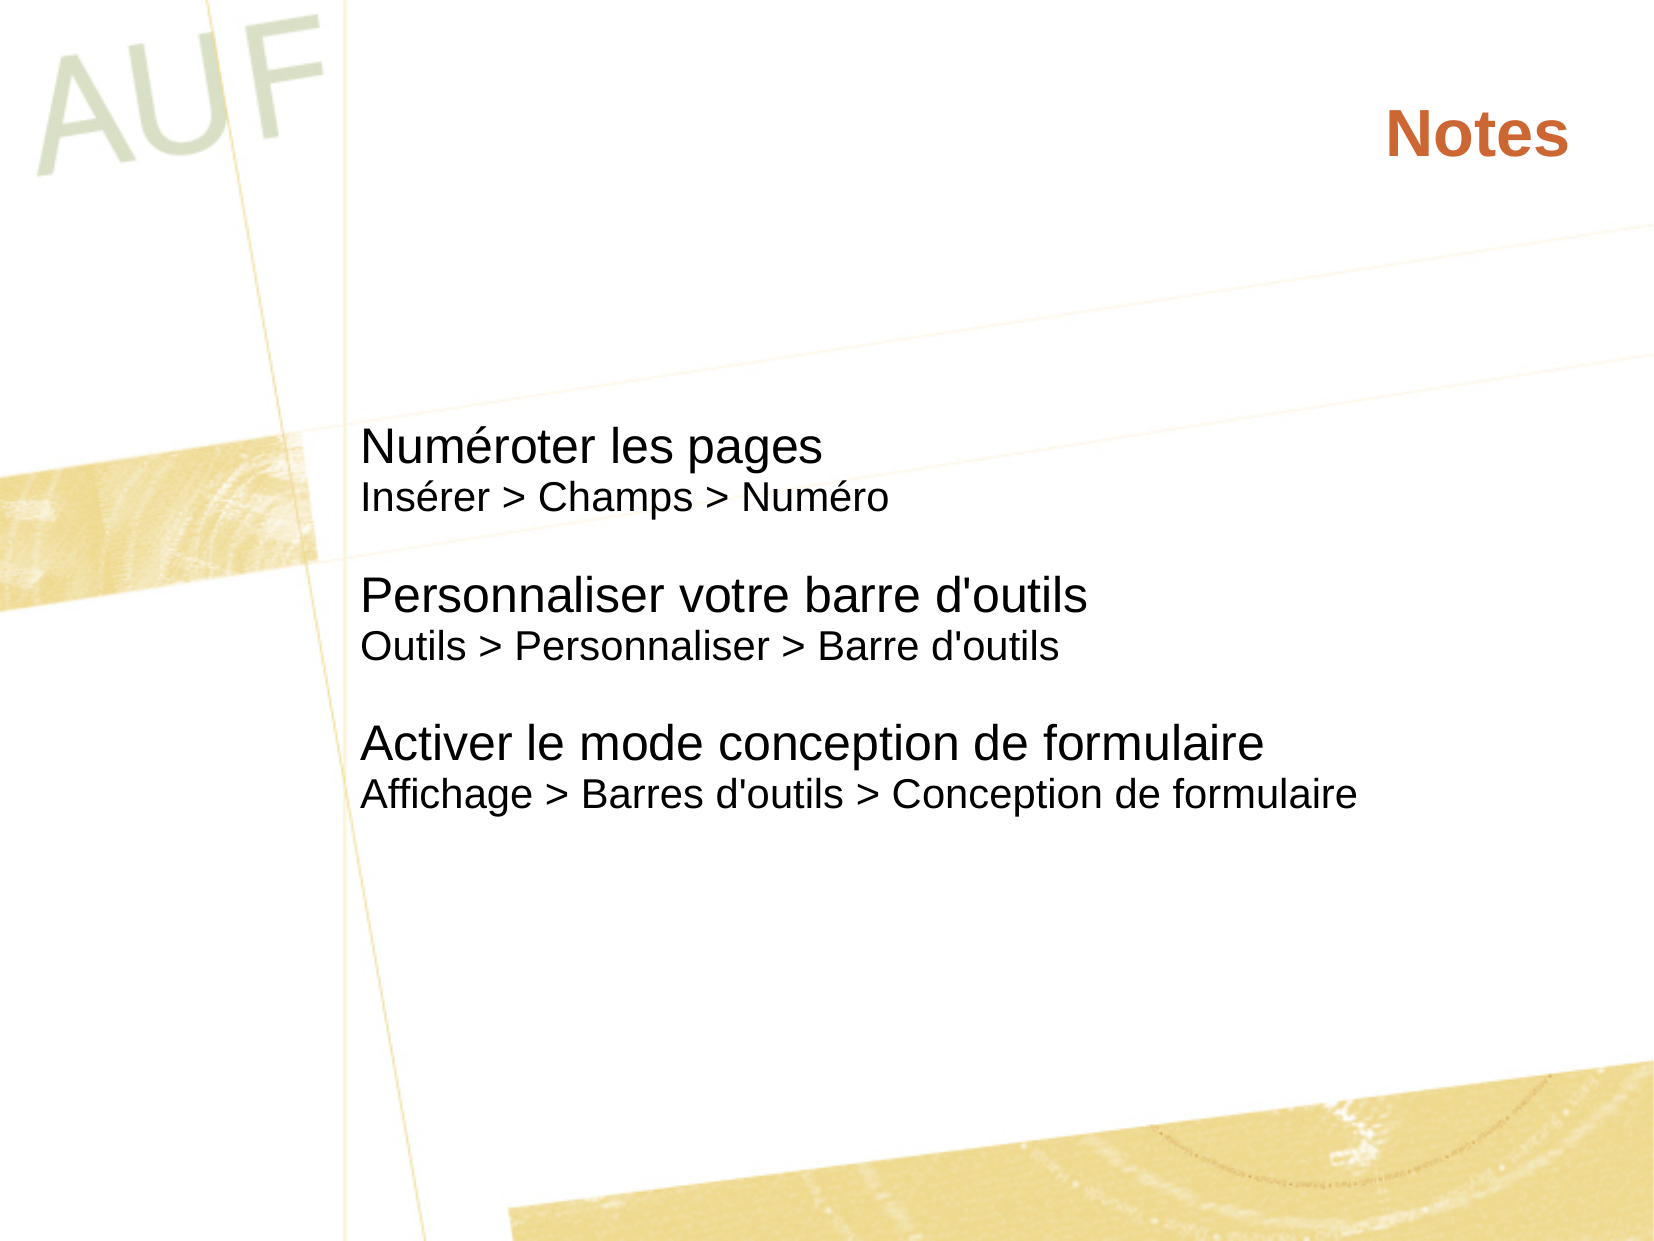

# Notes
Numéroter les pages
Insérer > Champs > Numéro
Personnaliser votre barre d'outils
Outils > Personnaliser > Barre d'outils
Activer le mode conception de formulaire
Affichage > Barres d'outils > Conception de formulaire